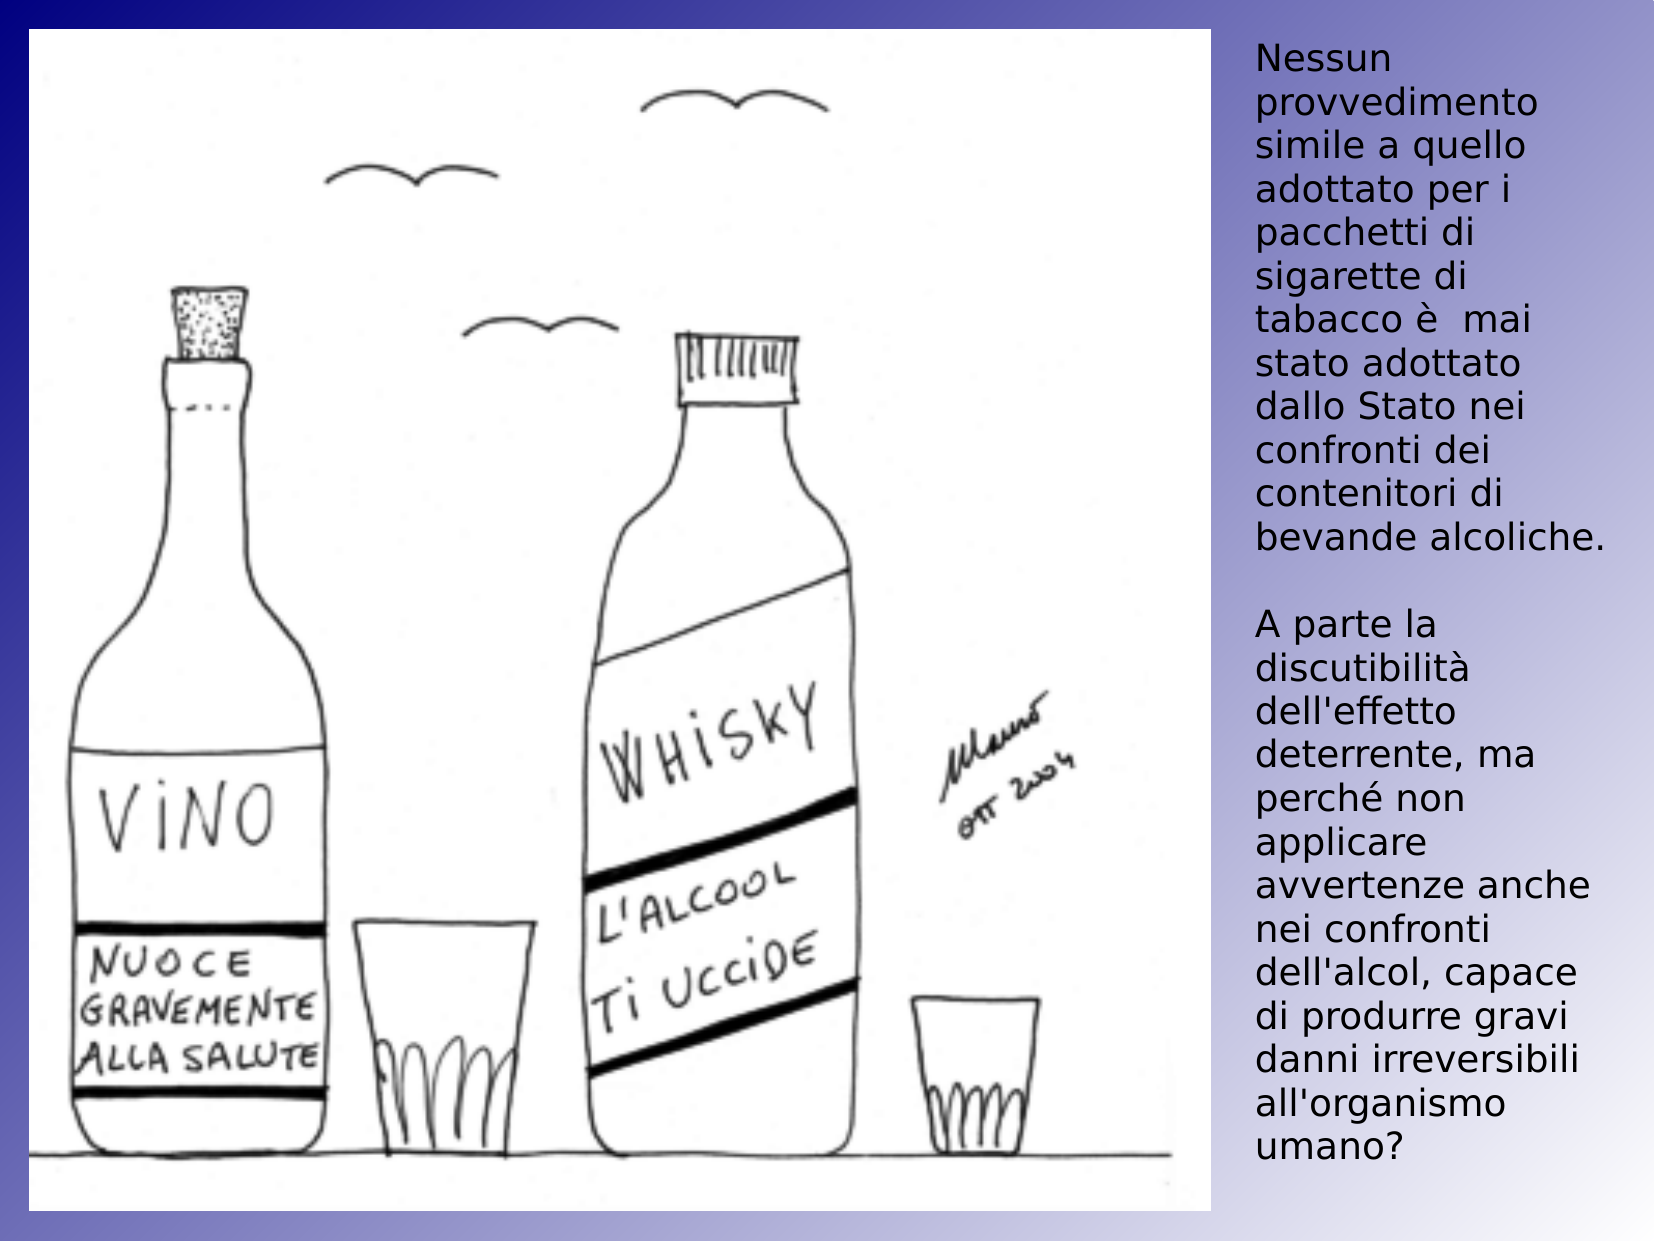

Nessun provvedimento simile a quello adottato per i pacchetti di sigarette di tabacco è mai stato adottato dallo Stato nei confronti dei contenitori di bevande alcoliche.
A parte la discutibilità dell'effetto deterrente, ma perché non applicare avvertenze anche nei confronti dell'alcol, capace di produrre gravi danni irreversibili all'organismo umano?